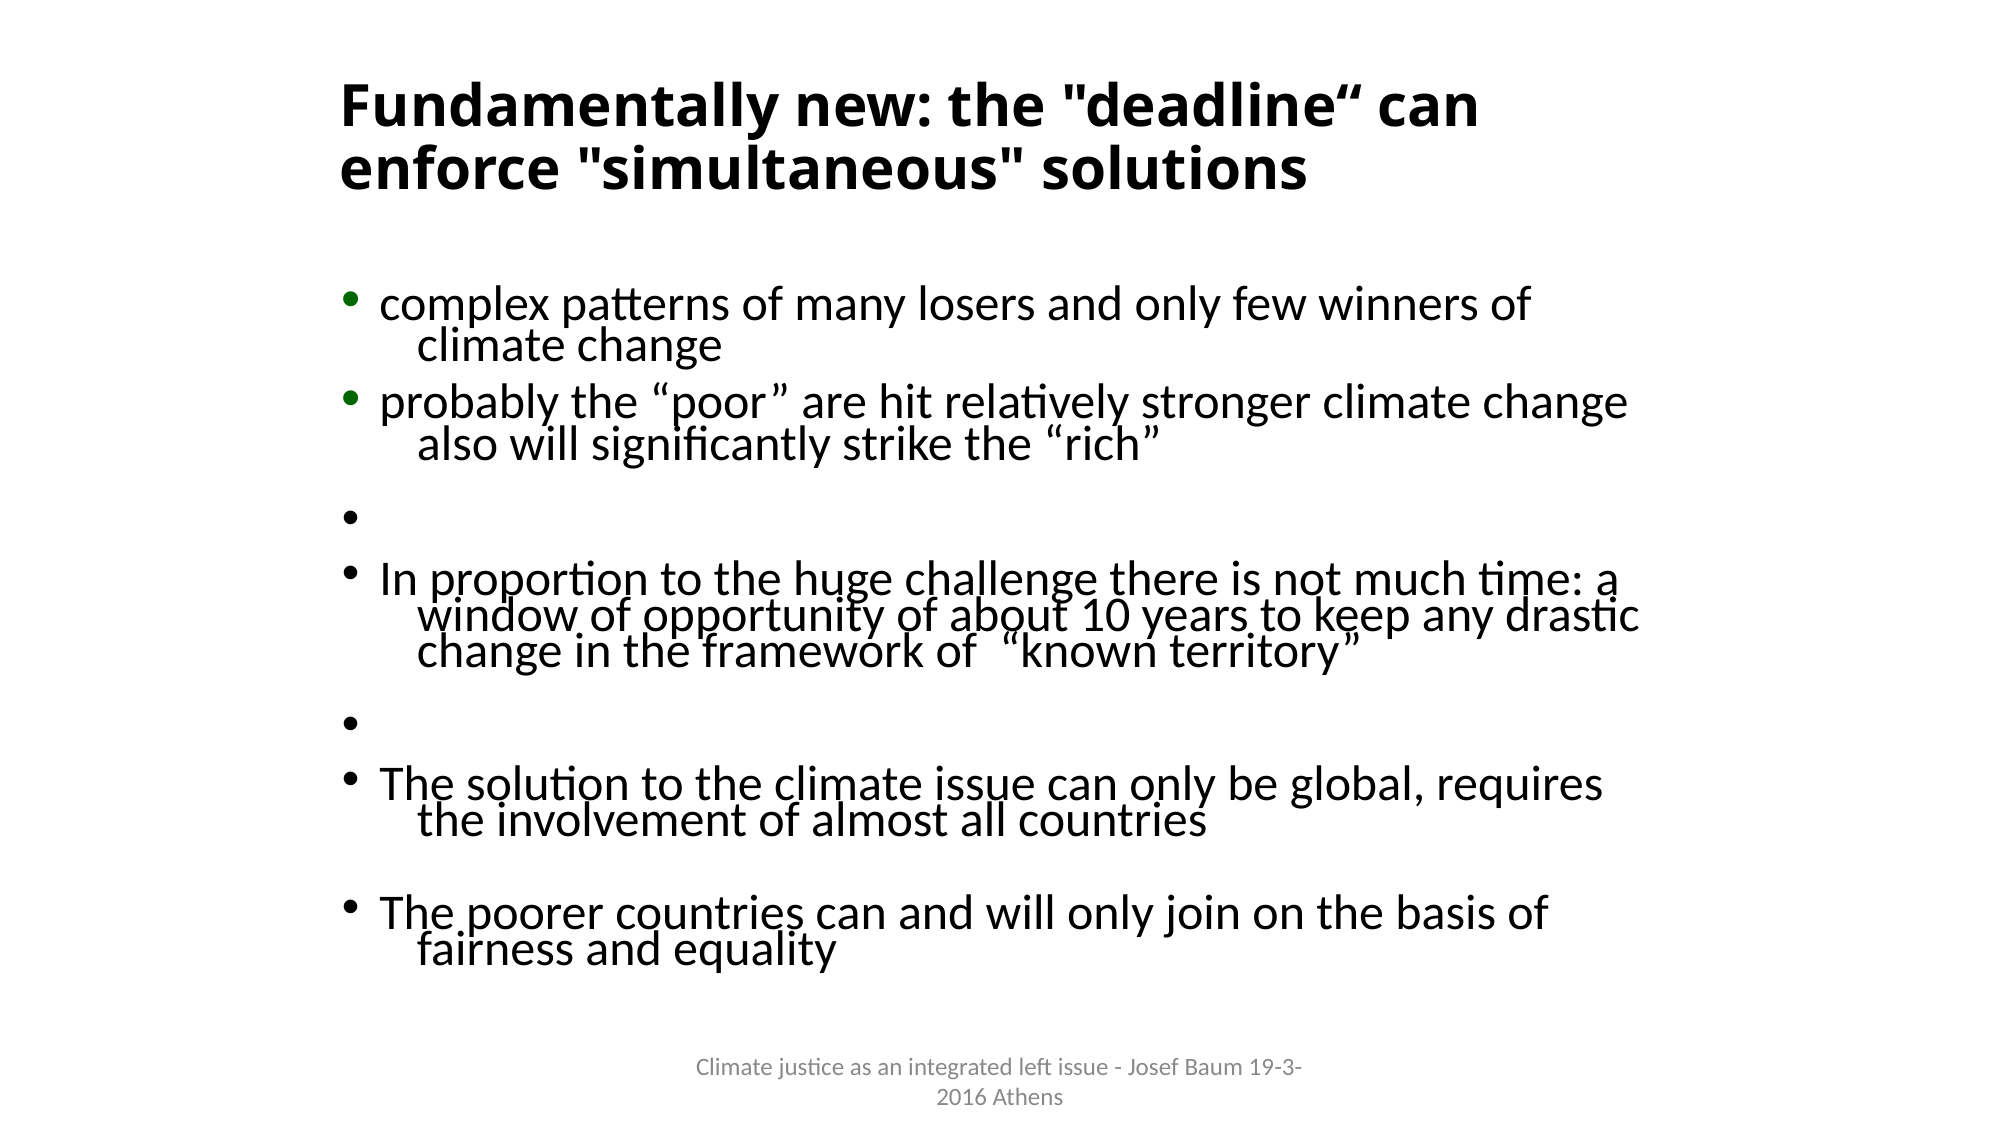

# Fundamentally new: the "deadline“ can enforce "simultaneous" solutions
complex patterns of many losers and only few winners of climate change
probably the “poor” are hit relatively stronger climate change also will significantly strike the “rich”
In proportion to the huge challenge there is not much time: a window of opportunity of about 10 years to keep any drastic change in the framework of “known territory”
The solution to the climate issue can only be global, requires the involvement of almost all countries
The poorer countries can and will only join on the basis of fairness and equality
Climate justice as an integrated left issue - Josef Baum 19-3-2016 Athens